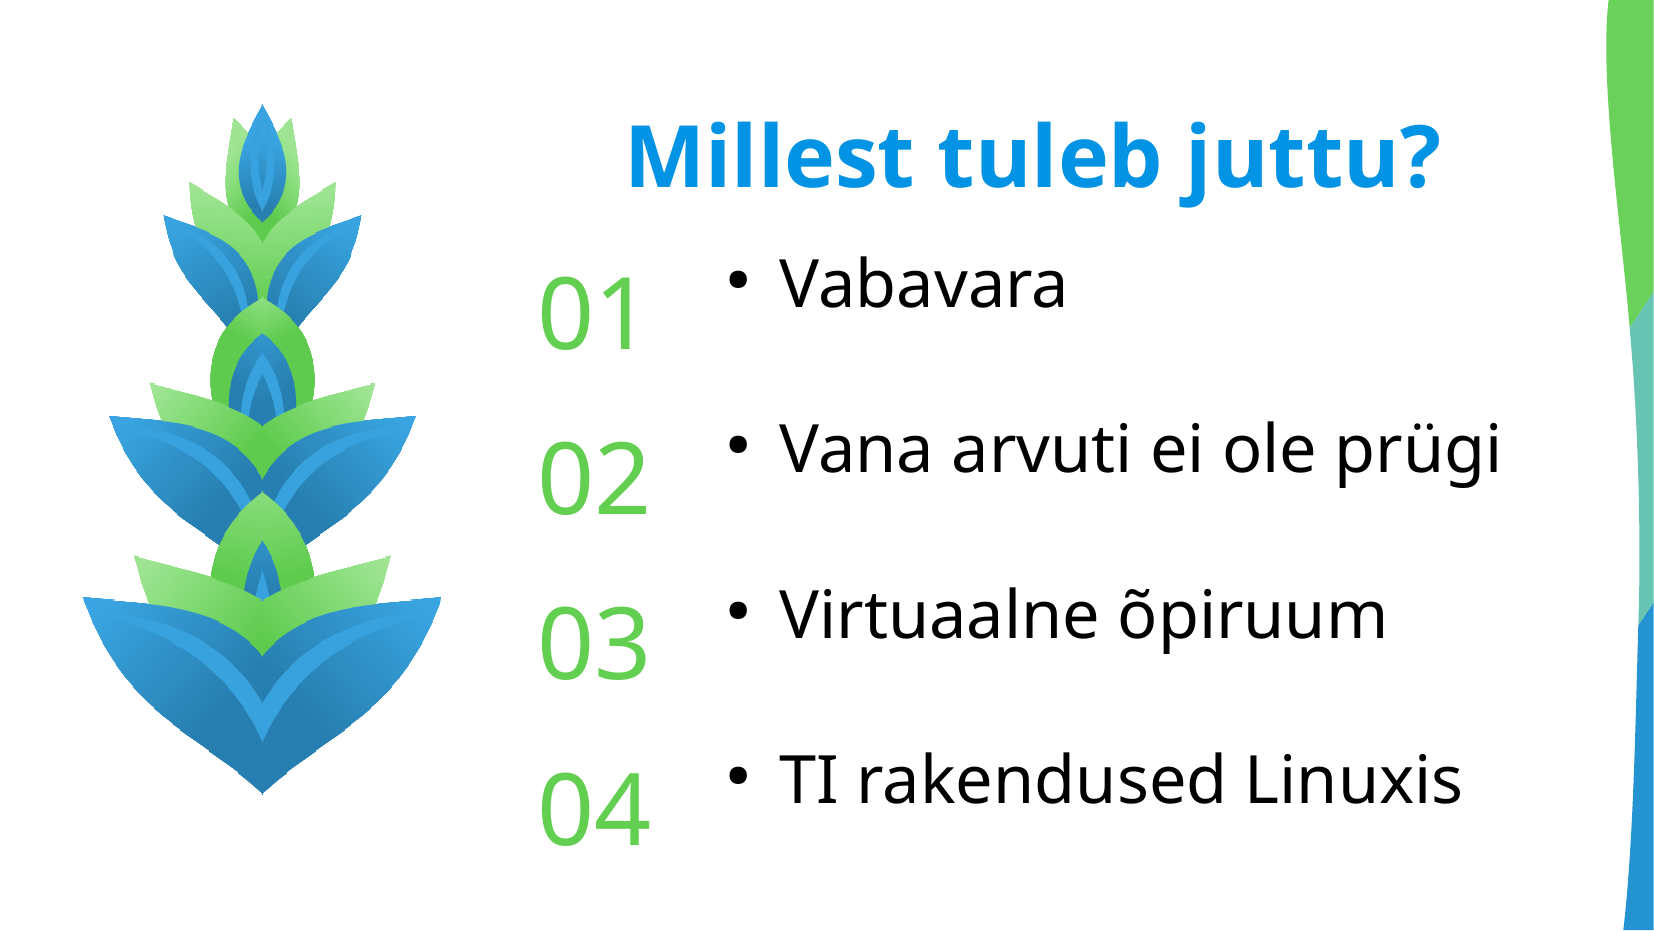

# Millest tuleb juttu?
01
Vabavara
02
Vana arvuti ei ole prügi
03
Virtuaalne õpiruum
04
TI rakendused Linuxis